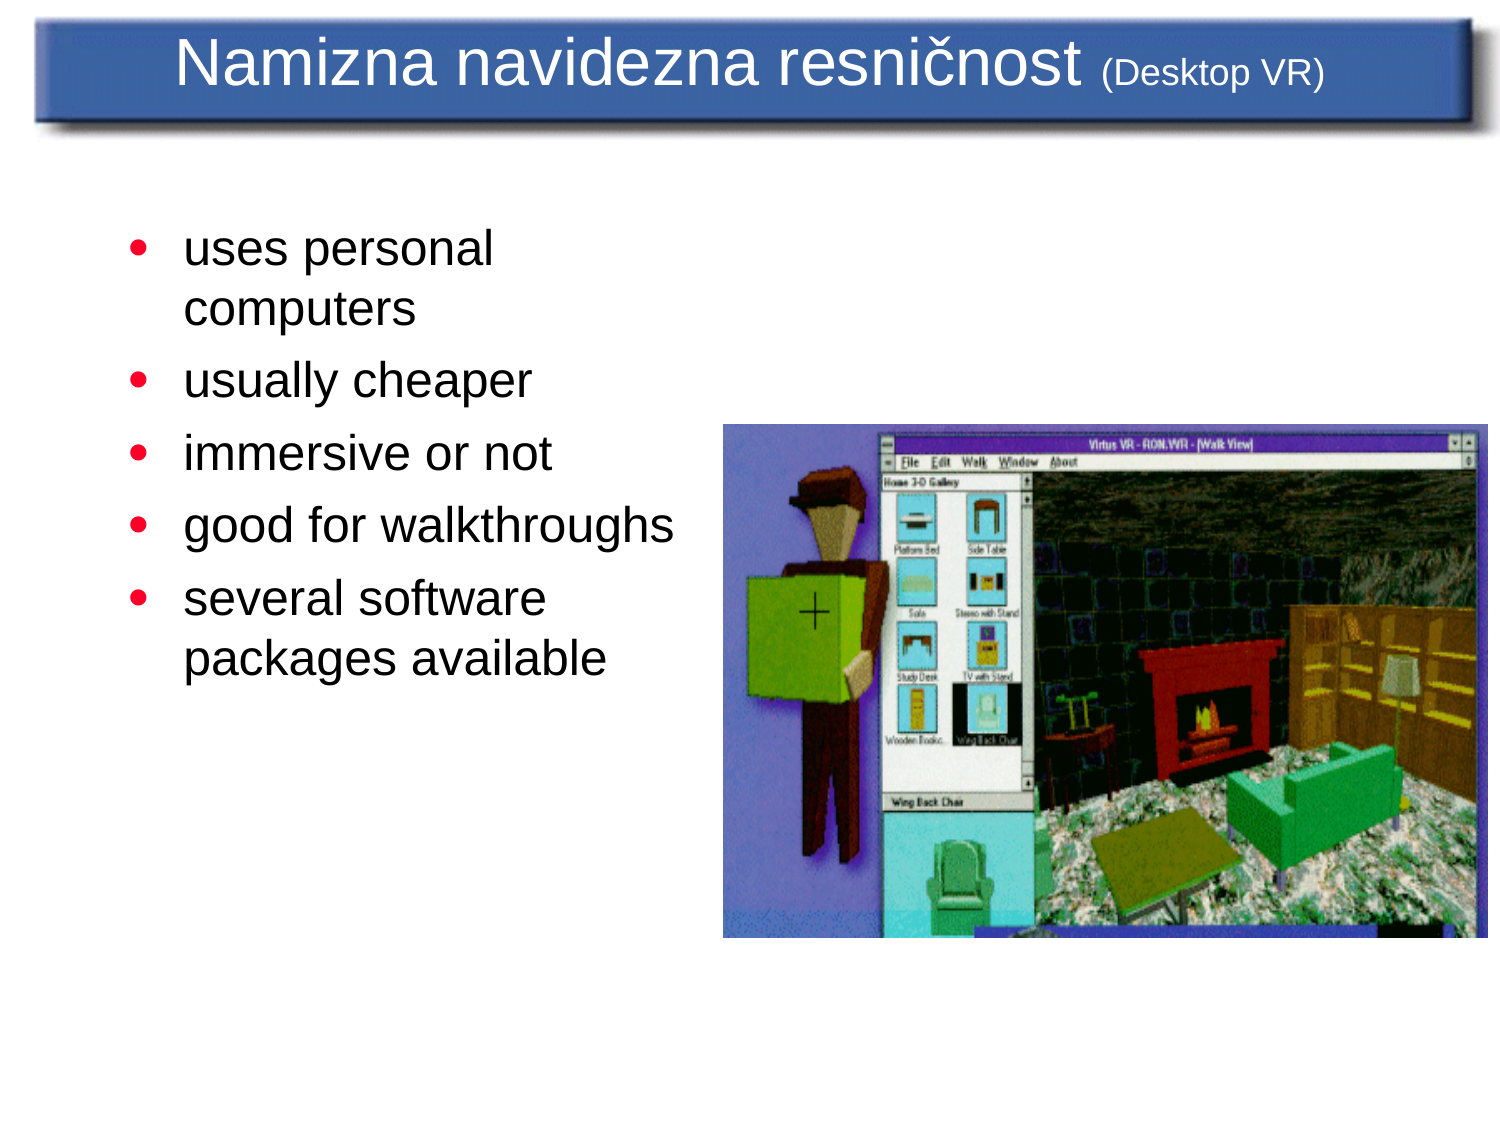

# Namizna navidezna resničnost (Desktop VR)
uses personal computers
usually cheaper
immersive or not
good for walkthroughs
several software packages available